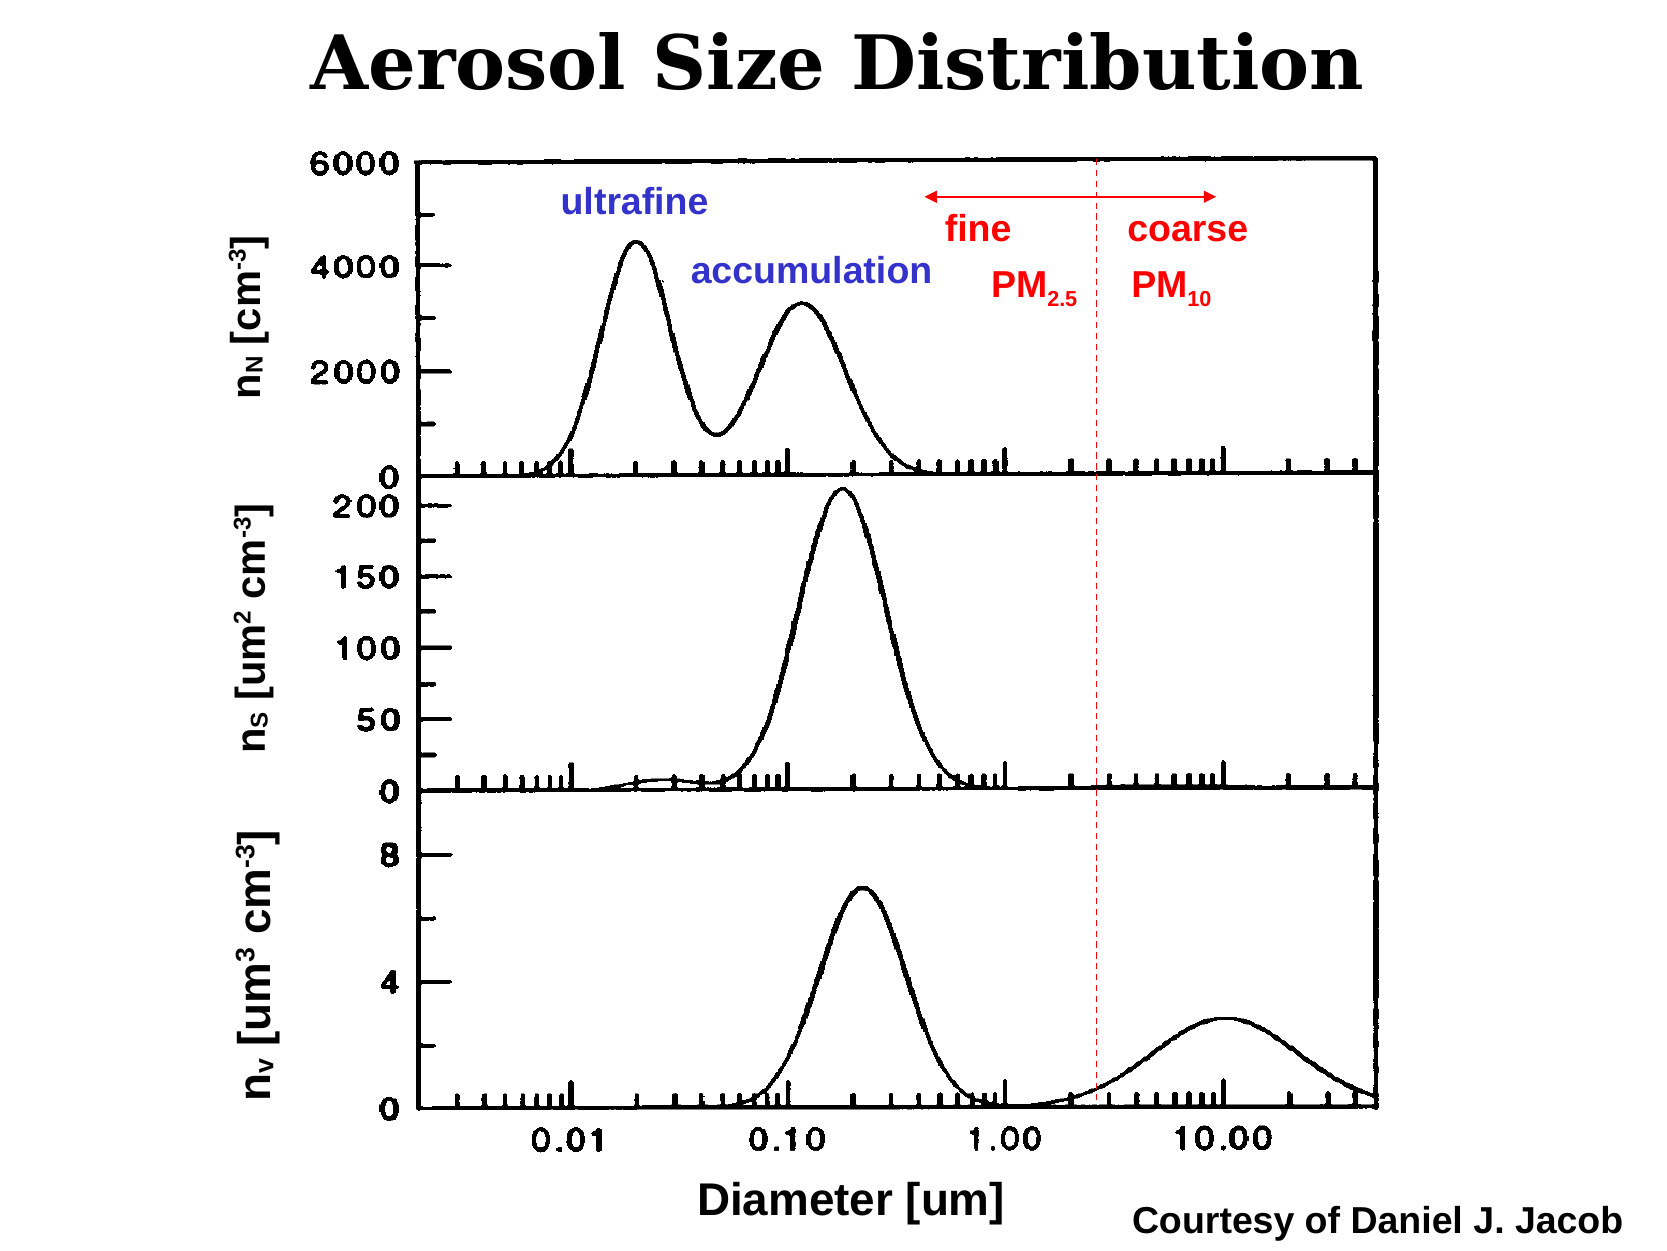

Aerosol Size Distribution
ultrafine
fine
coarse
accumulation
nN [cm-3]
PM2.5 PM10
nS [um2 cm-3]
nv [um3 cm-3]
Diameter [um]
Courtesy of Daniel J. Jacob